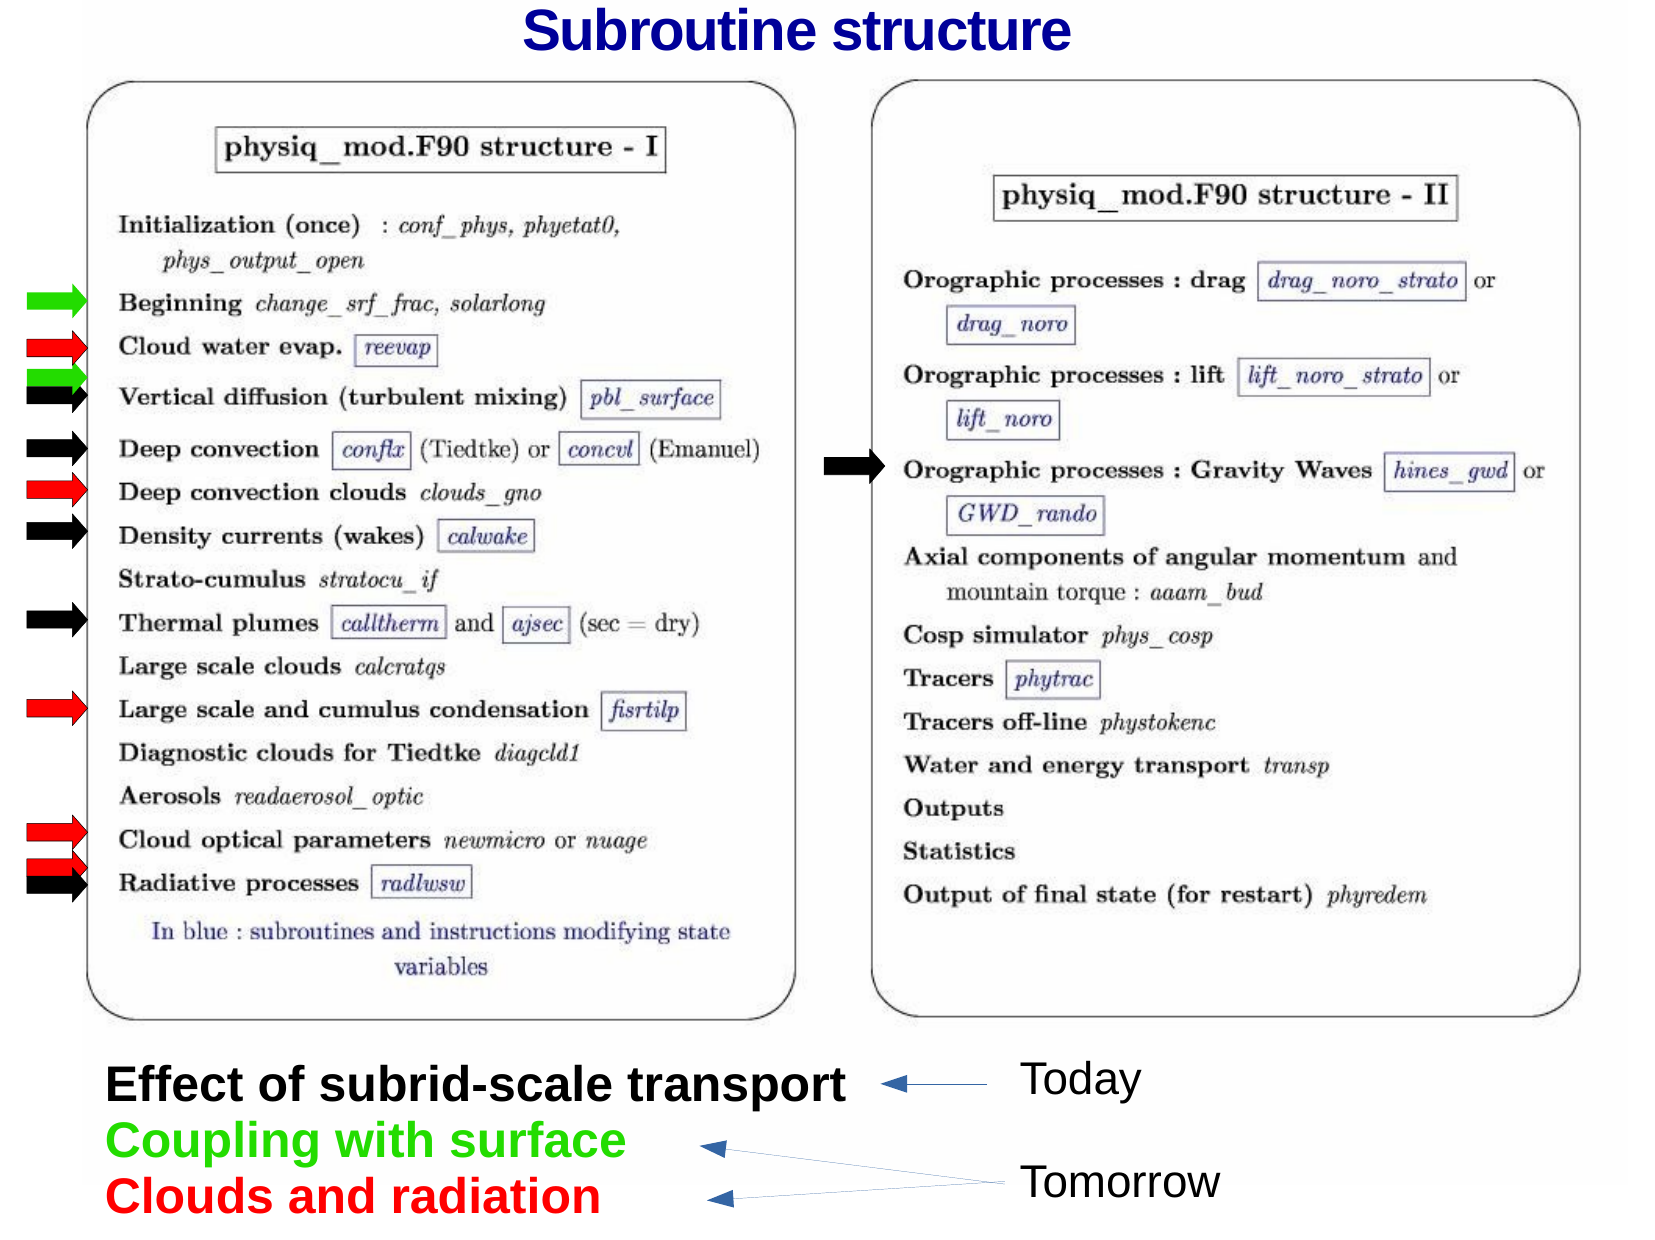

Subroutine structure
Today
Tomorrow
Effect of subrid-scale transport
Coupling with surface
Clouds and radiation